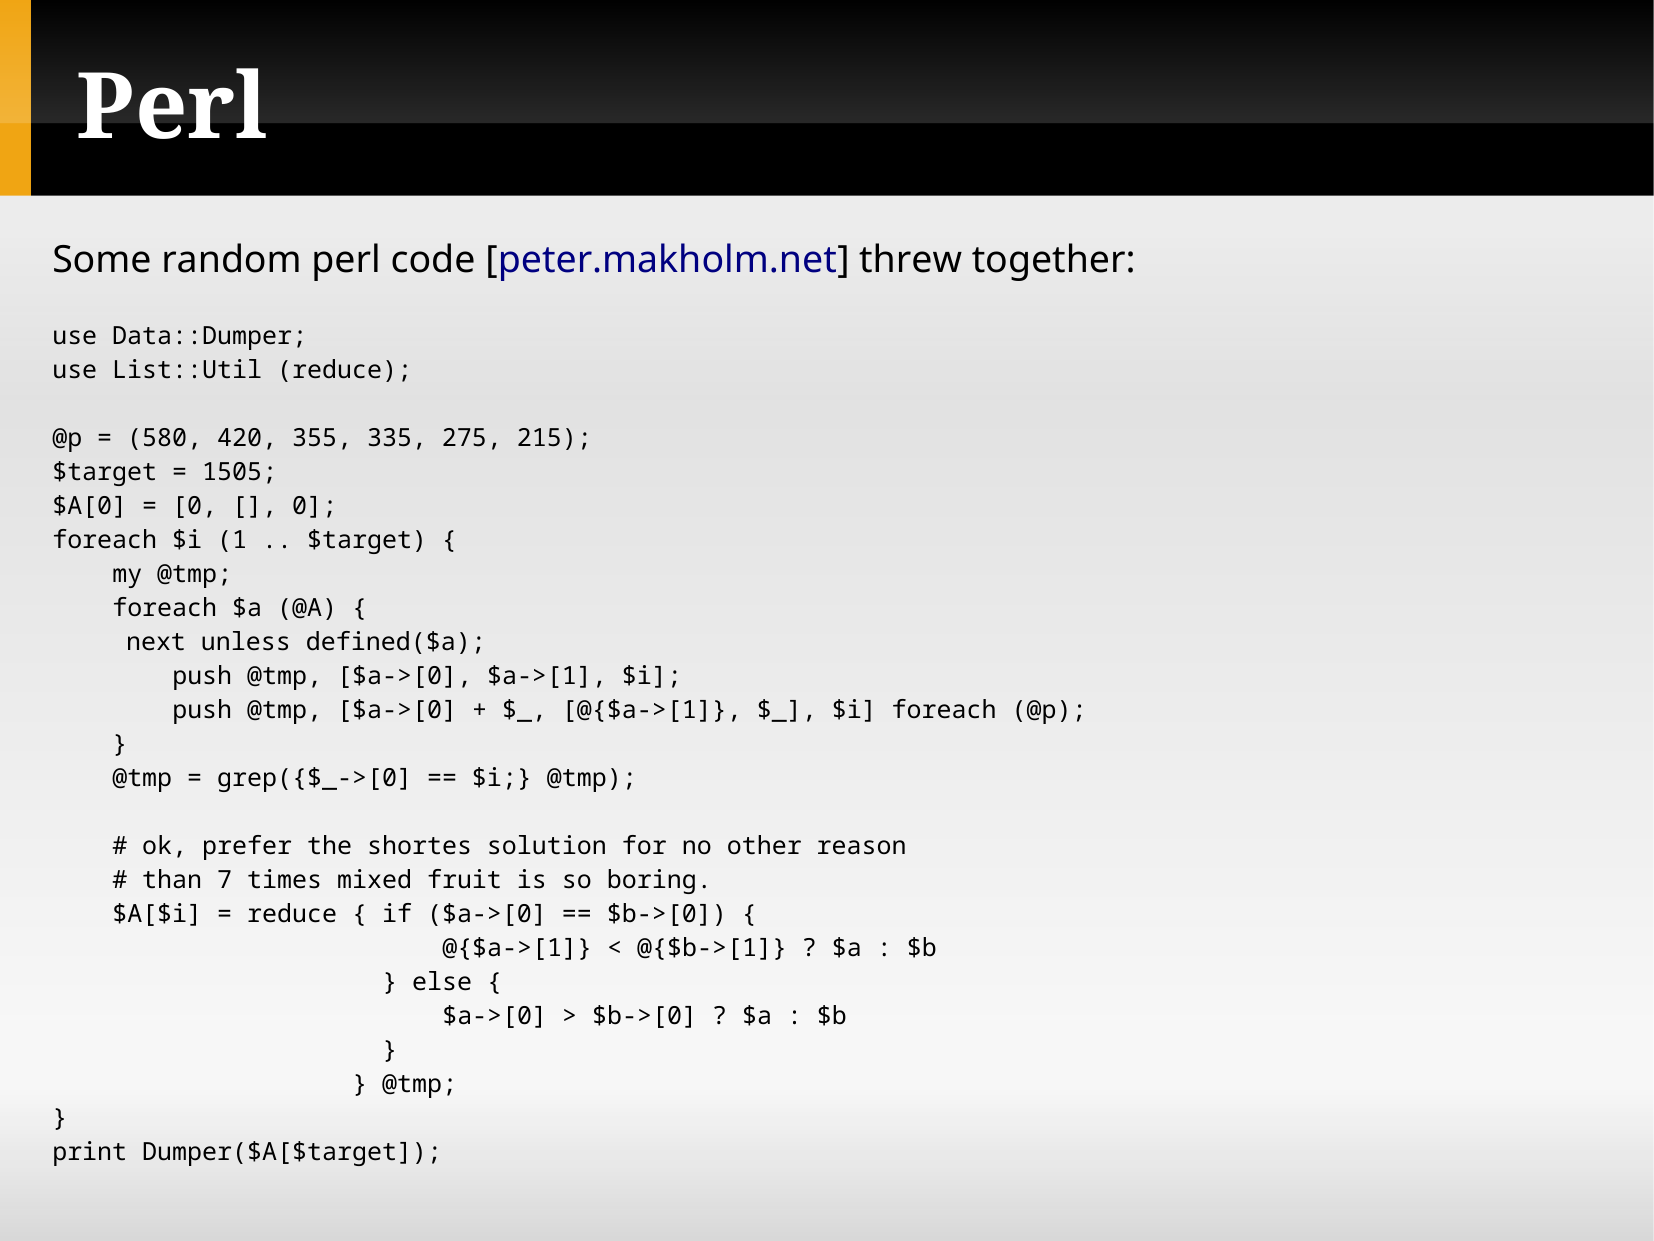

# Perl
Some random perl code [peter.makholm.net] threw together:
use Data::Dumper;
use List::Util (reduce);
@p = (580, 420, 355, 335, 275, 215);
$target = 1505;
$A[0] = [0, [], 0];
foreach $i (1 .. $target) {
 my @tmp;
 foreach $a (@A) {
	next unless defined($a);
 push @tmp, [$a->[0], $a->[1], $i];
 push @tmp, [$a->[0] + $_, [@{$a->[1]}, $_], $i] foreach (@p);
 }
 @tmp = grep({$_->[0] == $i;} @tmp);
 # ok, prefer the shortes solution for no other reason
 # than 7 times mixed fruit is so boring.
 $A[$i] = reduce { if ($a->[0] == $b->[0]) {
 @{$a->[1]} < @{$b->[1]} ? $a : $b
 } else {
 $a->[0] > $b->[0] ? $a : $b
 }
 } @tmp;
}
print Dumper($A[$target]);